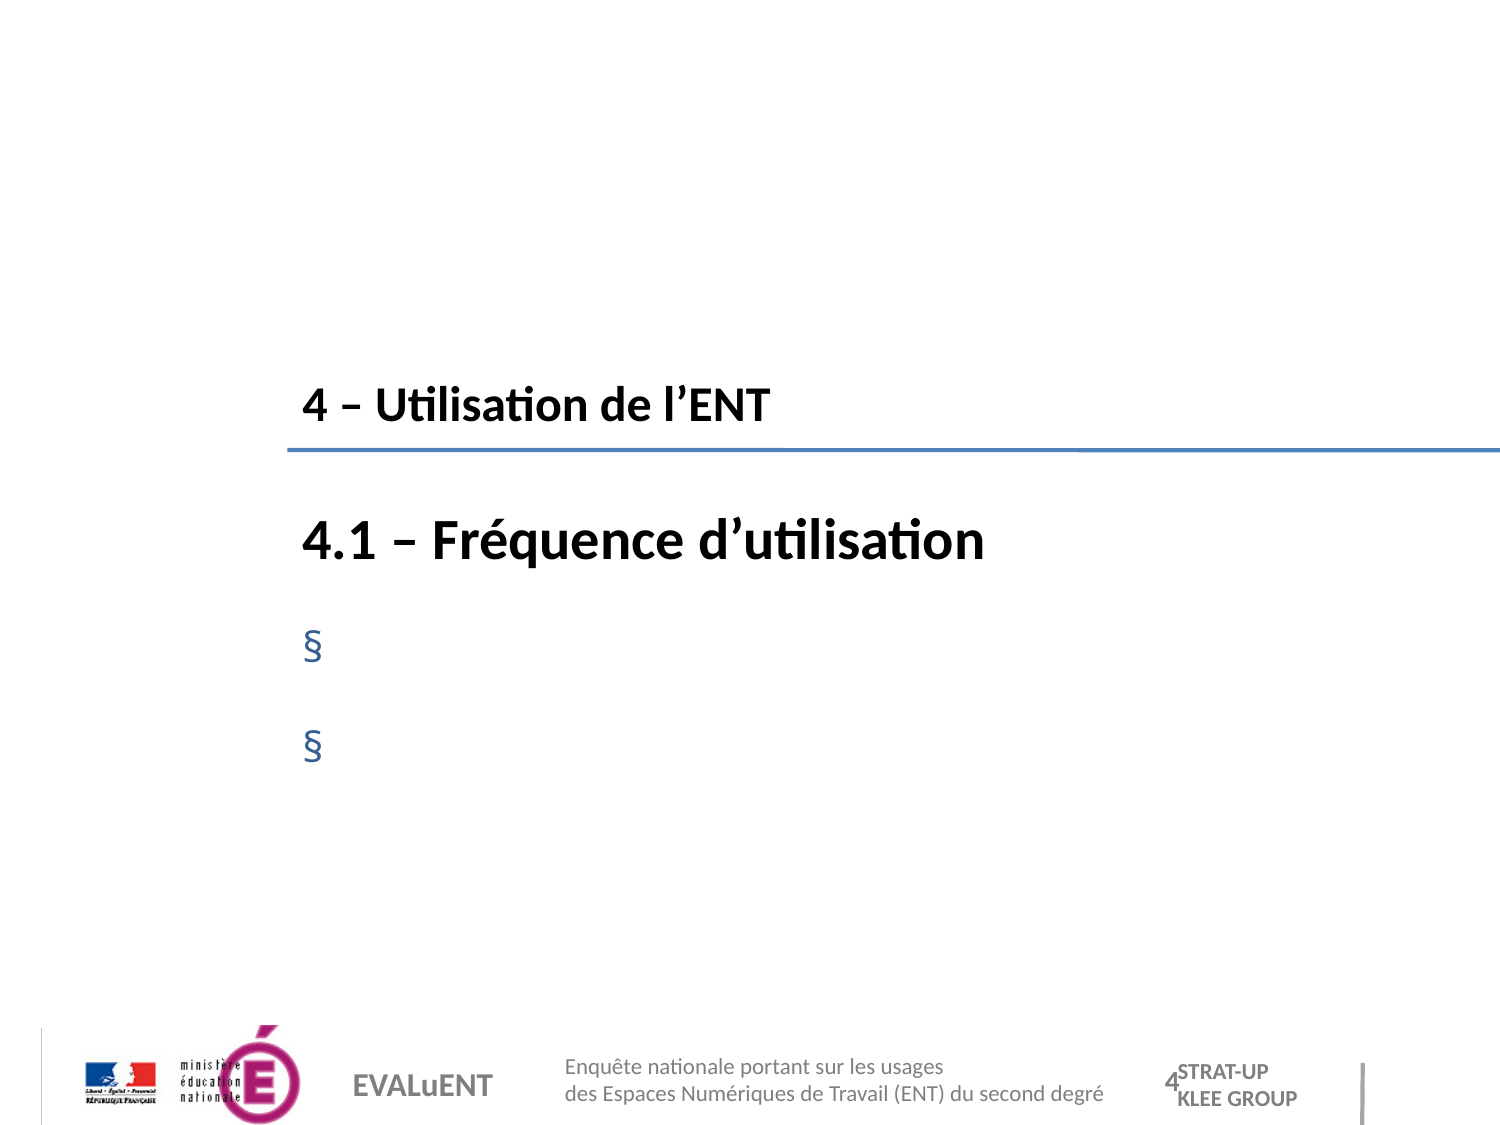

4 – Utilisation de l’ENT
4.1 – Fréquence d’utilisation